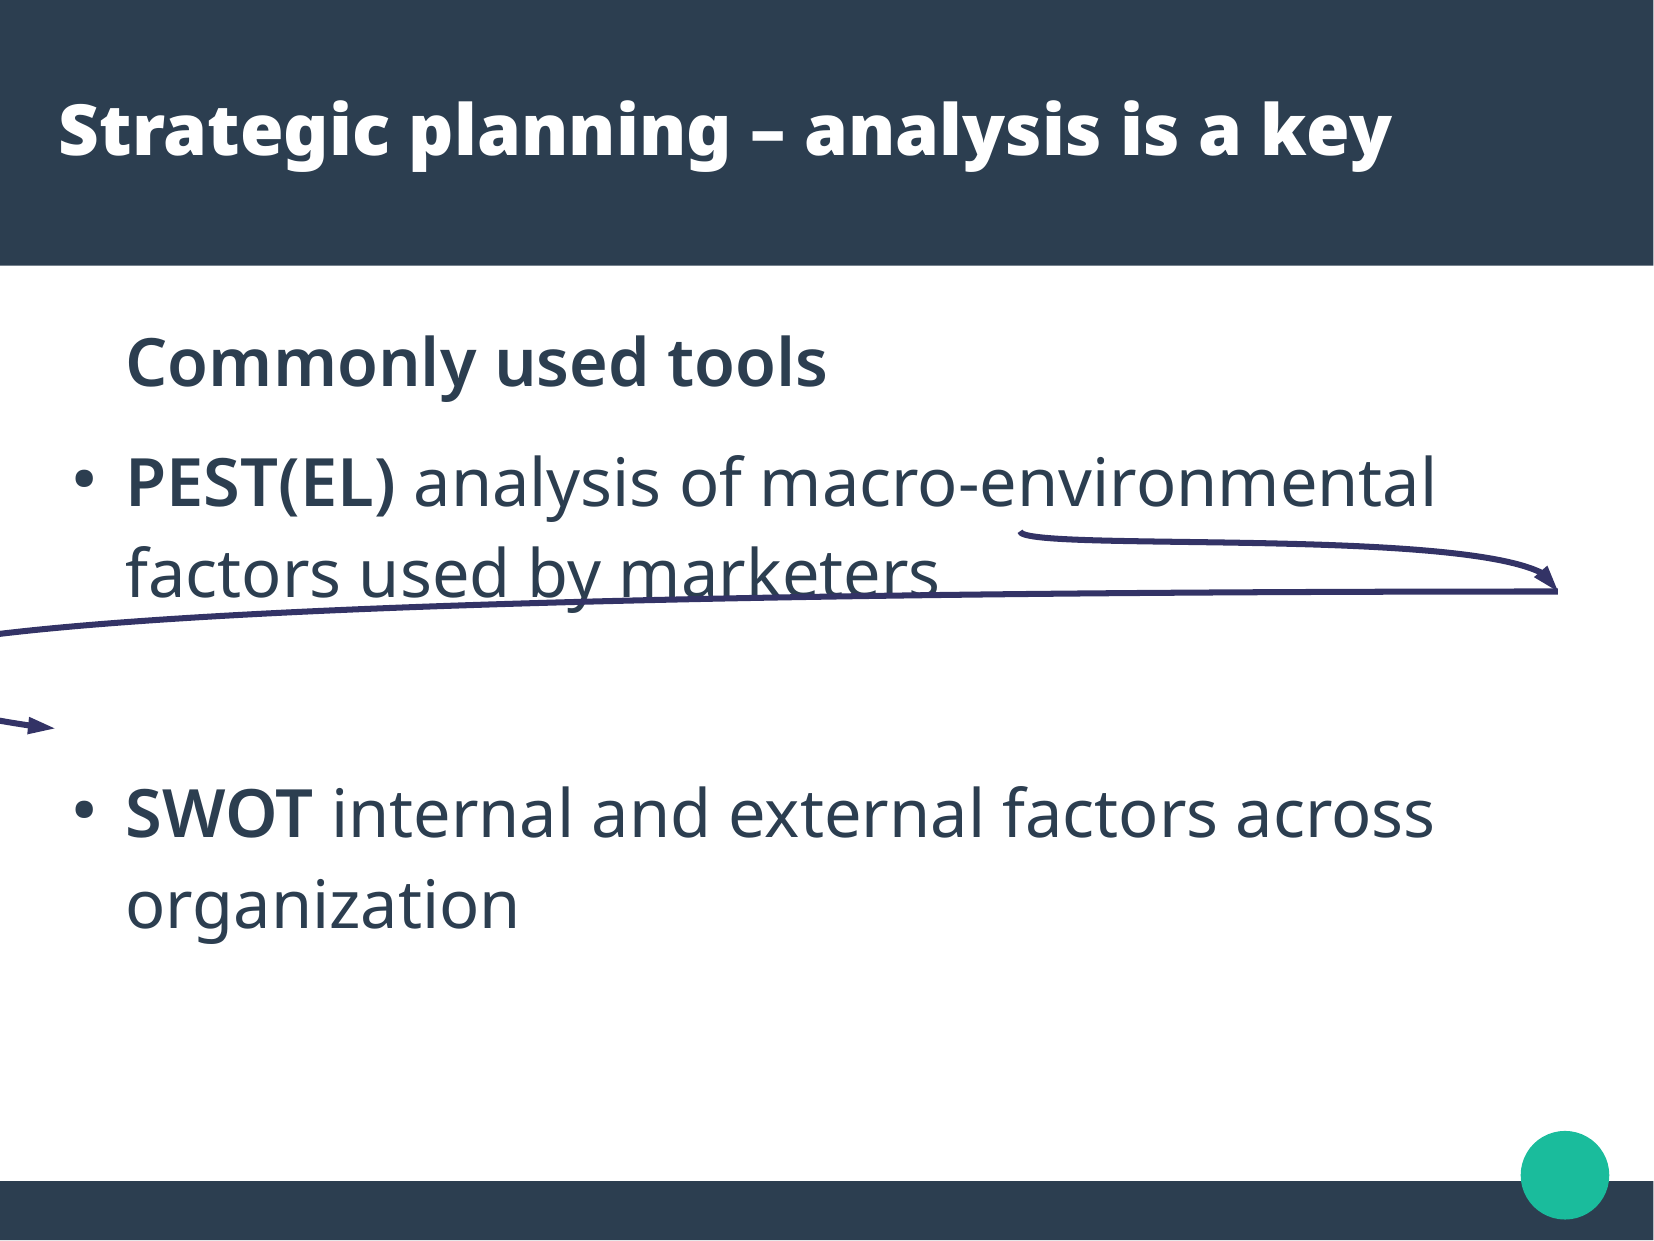

# Strategic planning – analysis is a key
Commonly used tools
PEST(EL) analysis of macro-environmental factors used by marketers
SWOT internal and external factors across organization